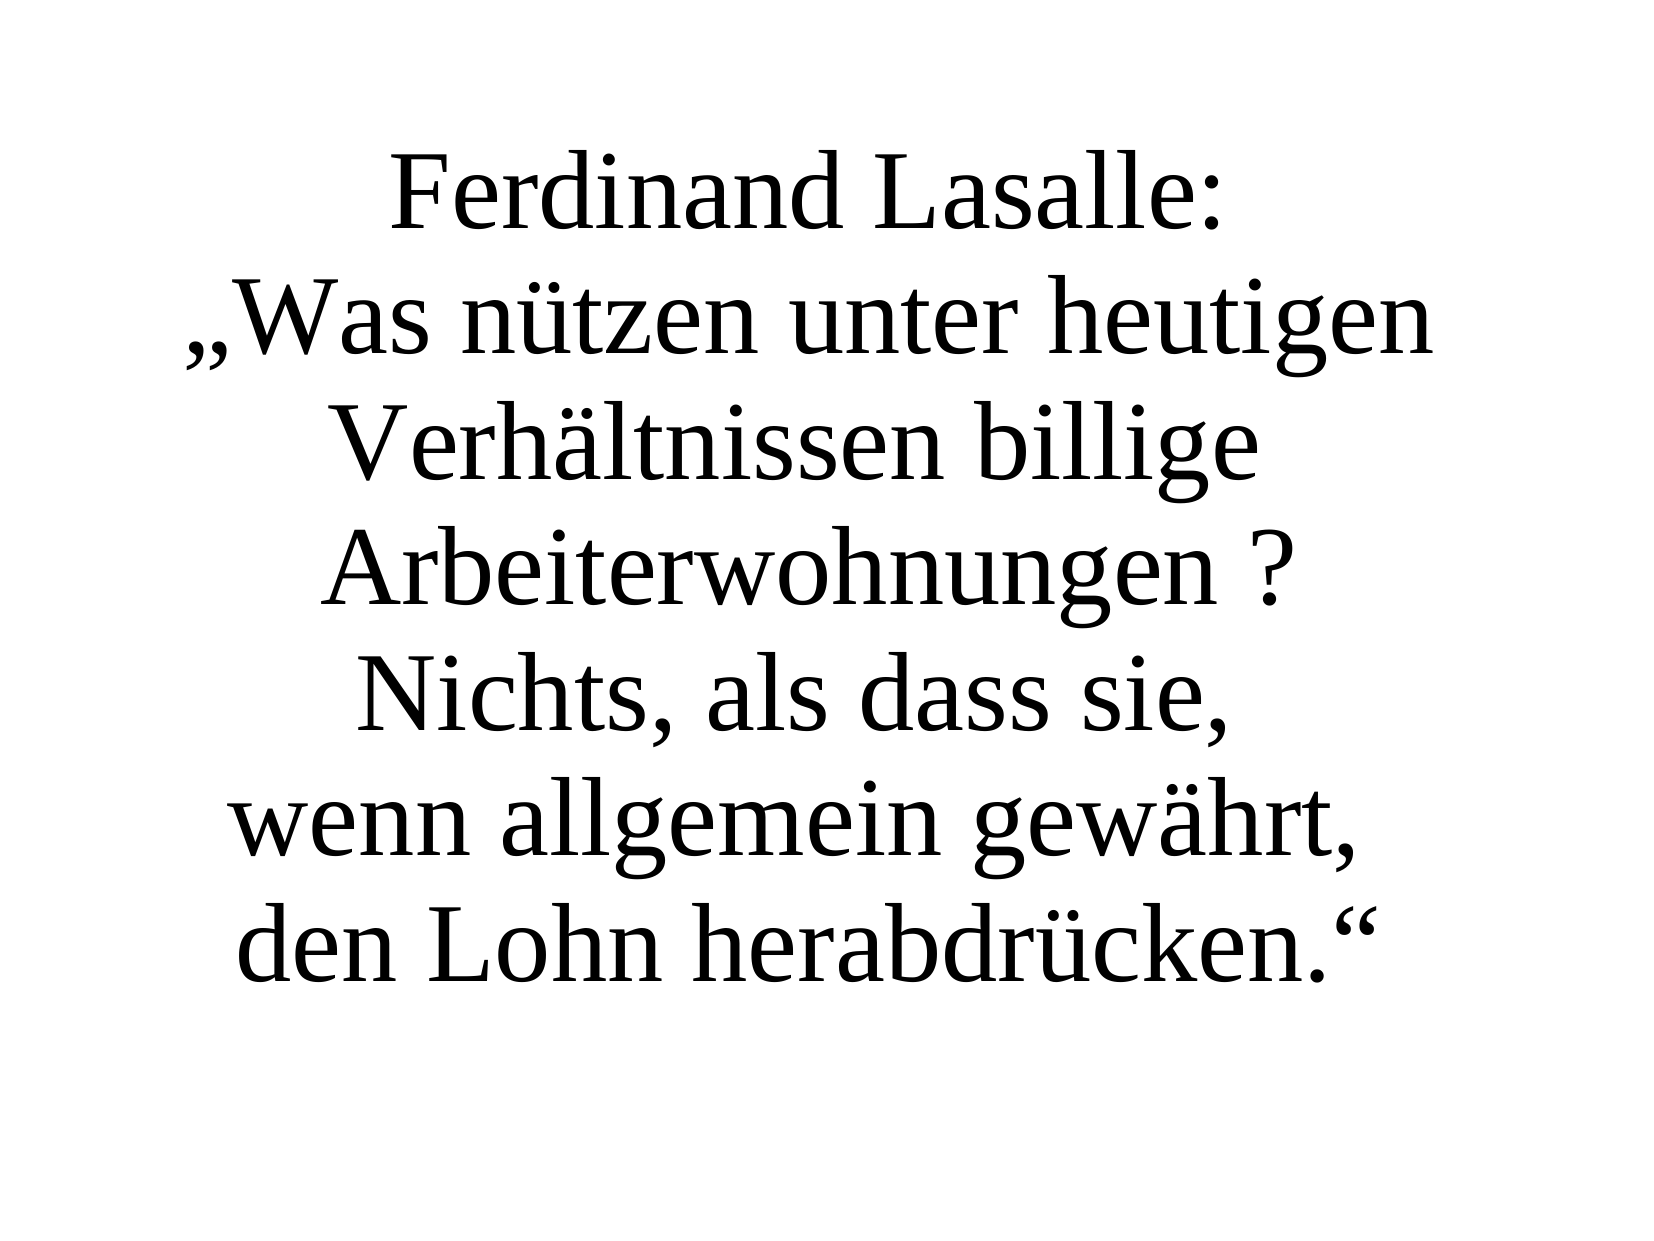

Ferdinand Lasalle:
„Was nützen unter heutigen
Verhältnissen billige
Arbeiterwohnungen ?
Nichts, als dass sie,
wenn allgemein gewährt,
den Lohn herabdrücken.“